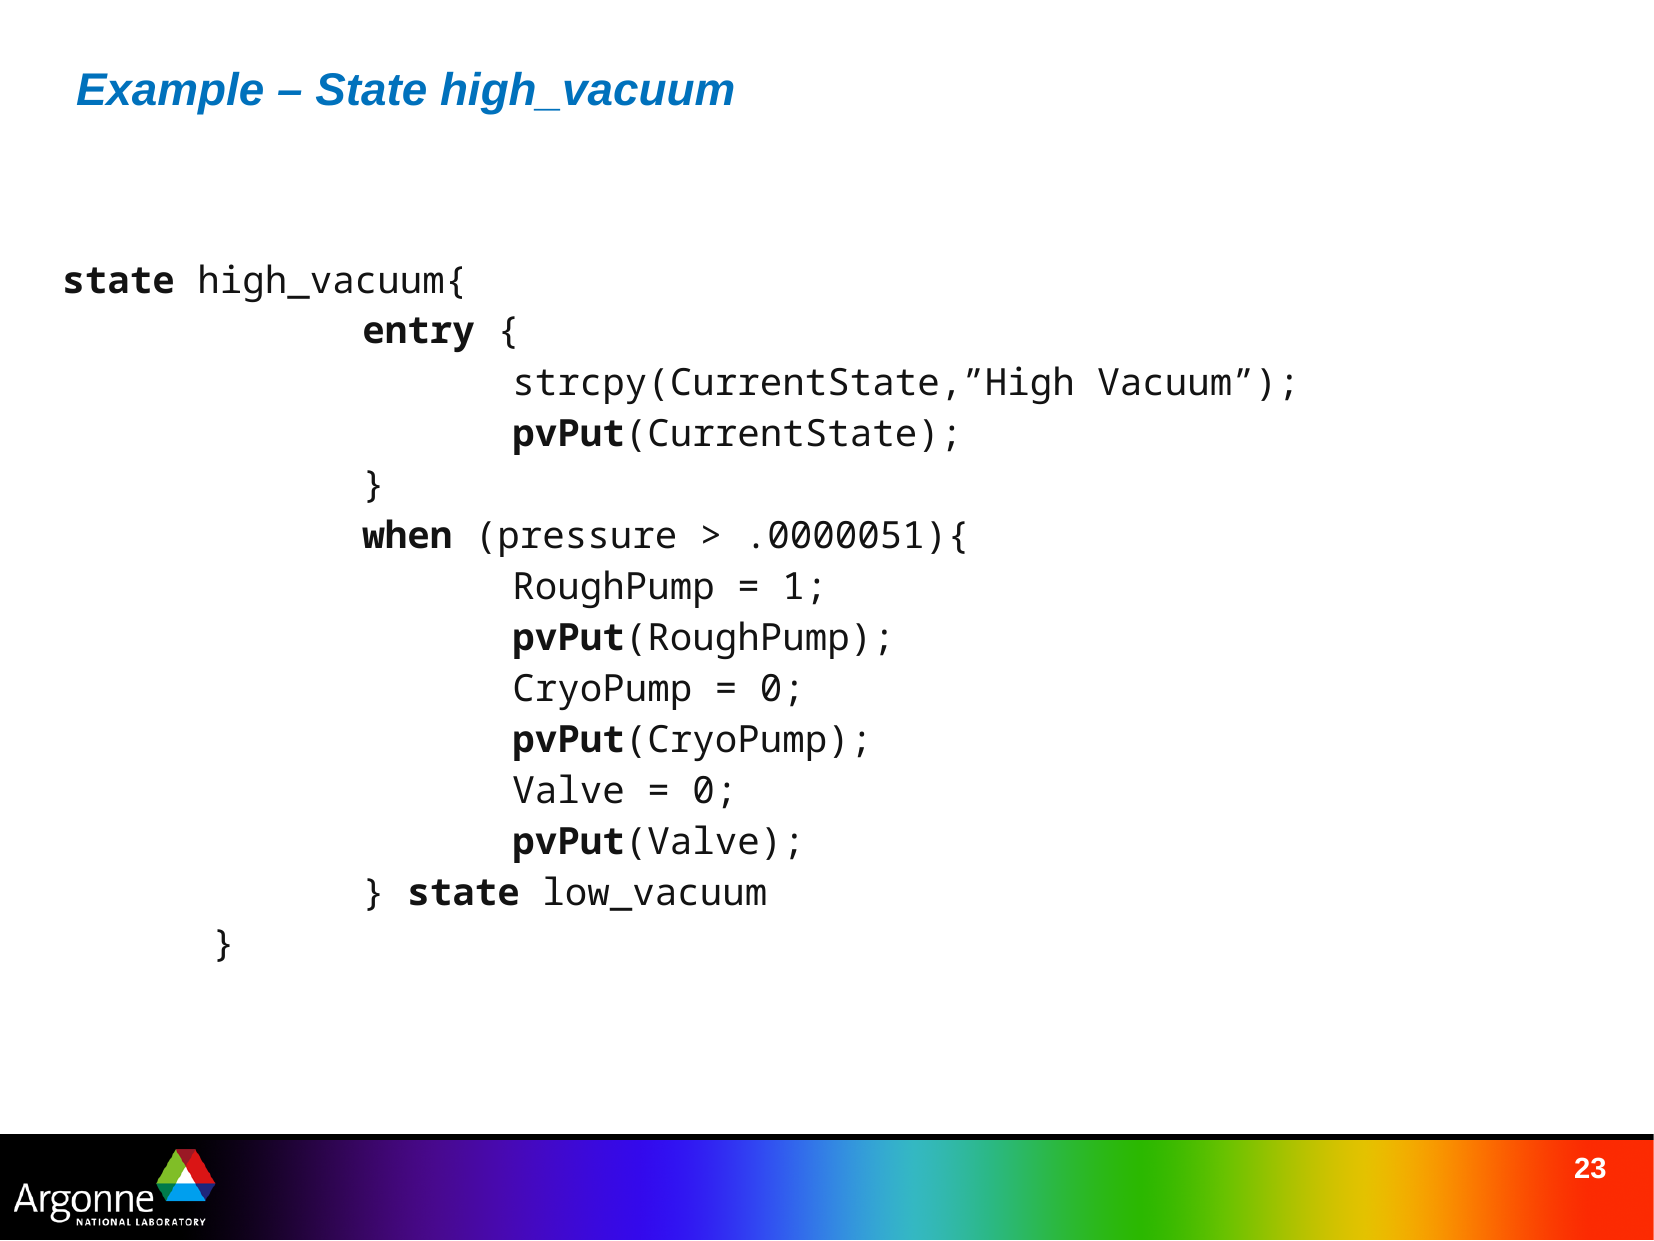

# Example – State high_vacuum
state high_vacuum{
		entry {
			strcpy(CurrentState,”High Vacuum”);
			pvPut(CurrentState);
		}
		when (pressure > .0000051){
			RoughPump = 1;
			pvPut(RoughPump);
			CryoPump = 0;
			pvPut(CryoPump);
			Valve = 0;
			pvPut(Valve);
		} state low_vacuum
	}
23